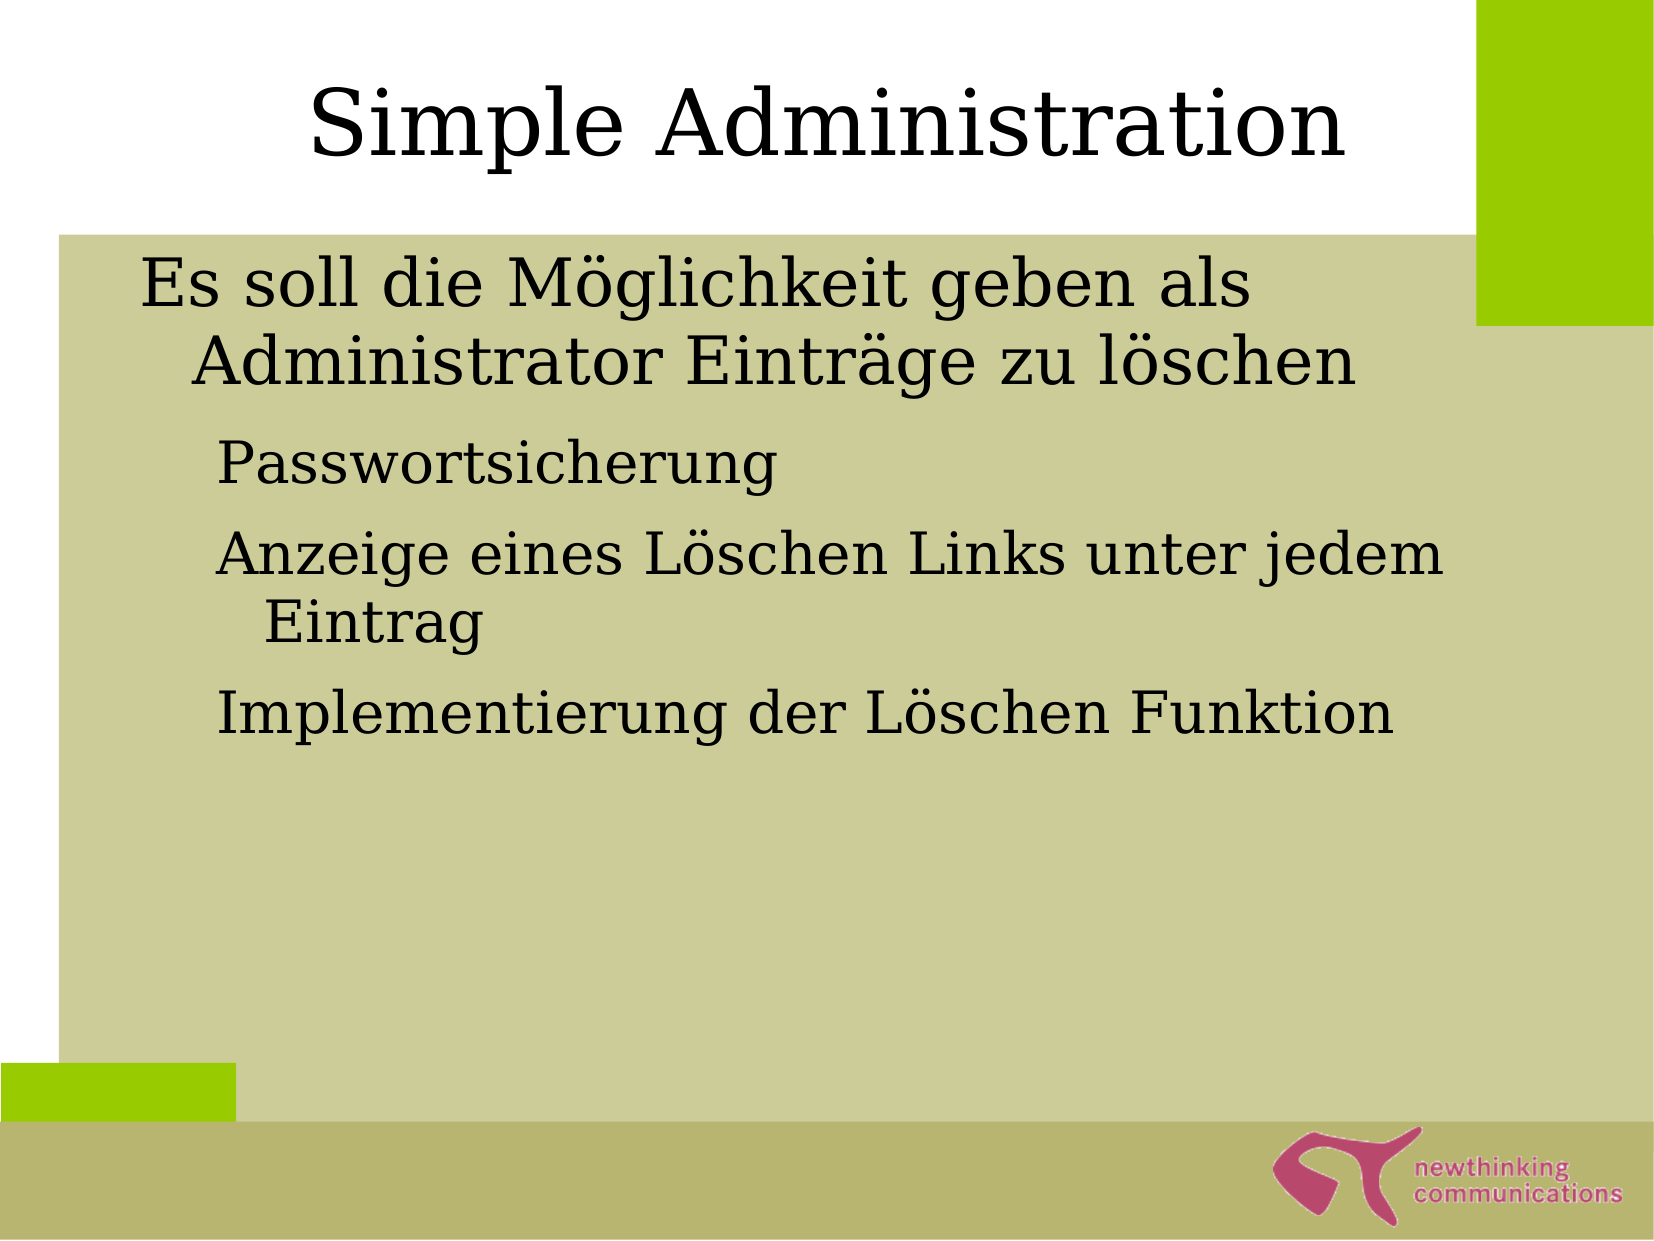

# Simple Administration
Es soll die Möglichkeit geben als Administrator Einträge zu löschen
Passwortsicherung
Anzeige eines Löschen Links unter jedem Eintrag
Implementierung der Löschen Funktion